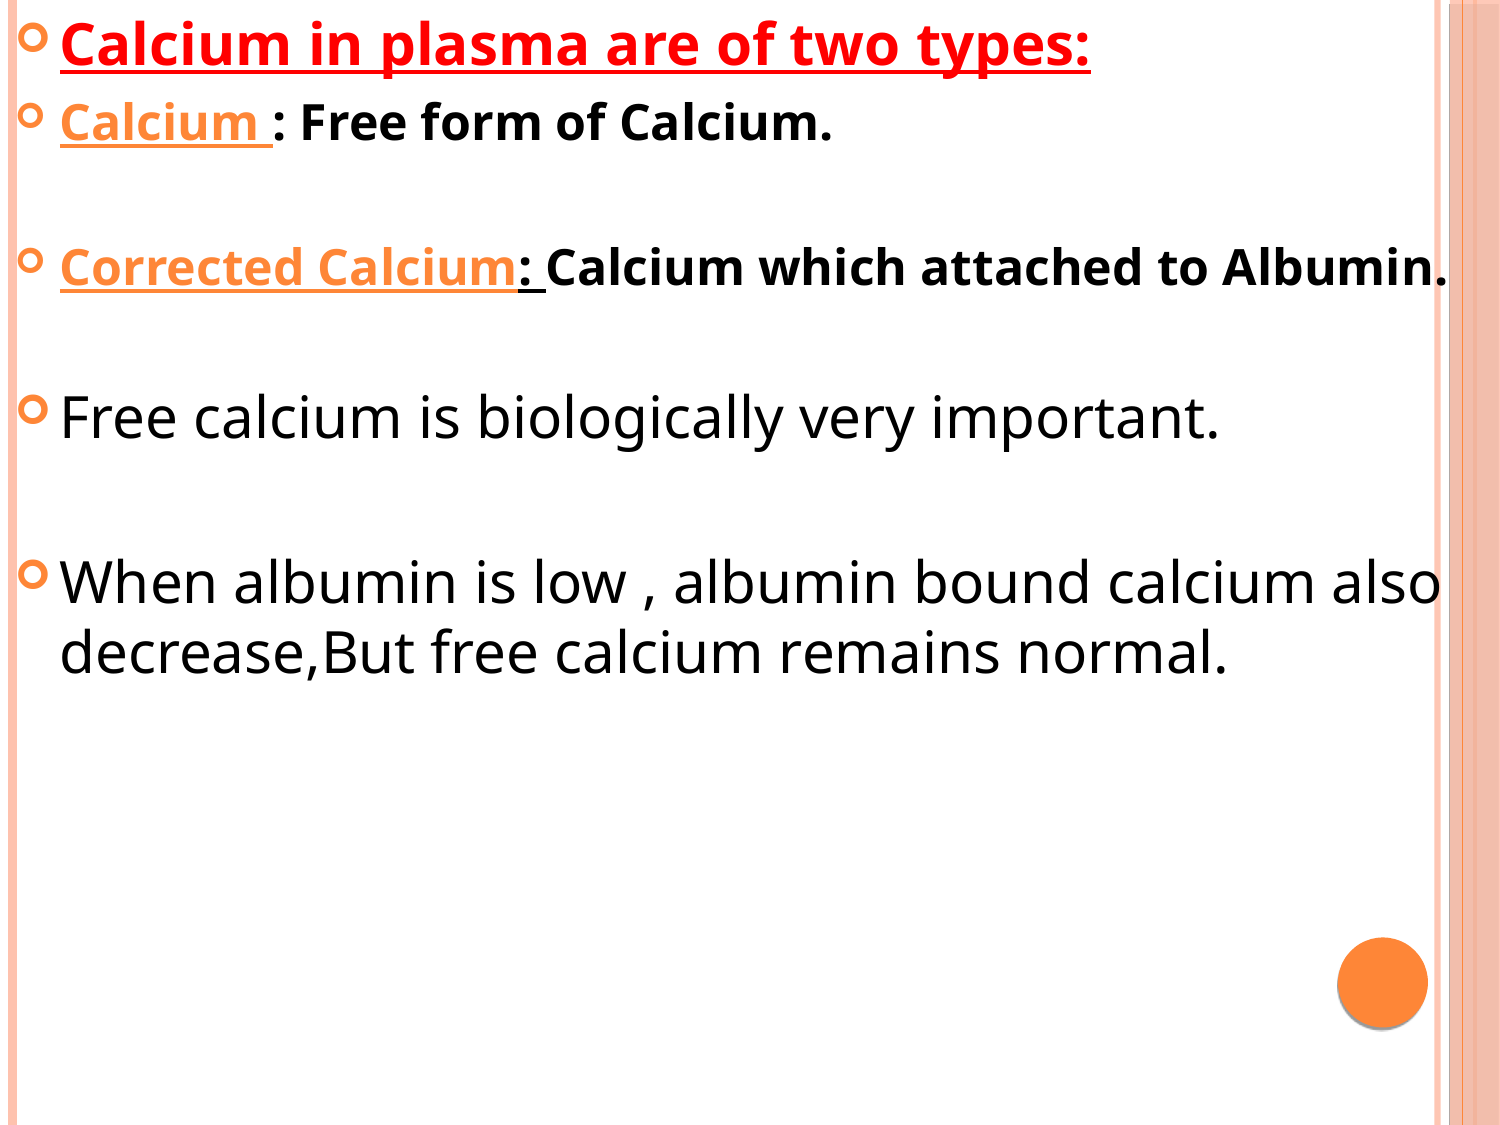

# Calcium in plasma are of two types:
Calcium : Free form of Calcium.
Corrected Calcium: Calcium which attached to Albumin.
Free calcium is biologically very important.
When albumin is low , albumin bound calcium also decrease,But free calcium remains normal.